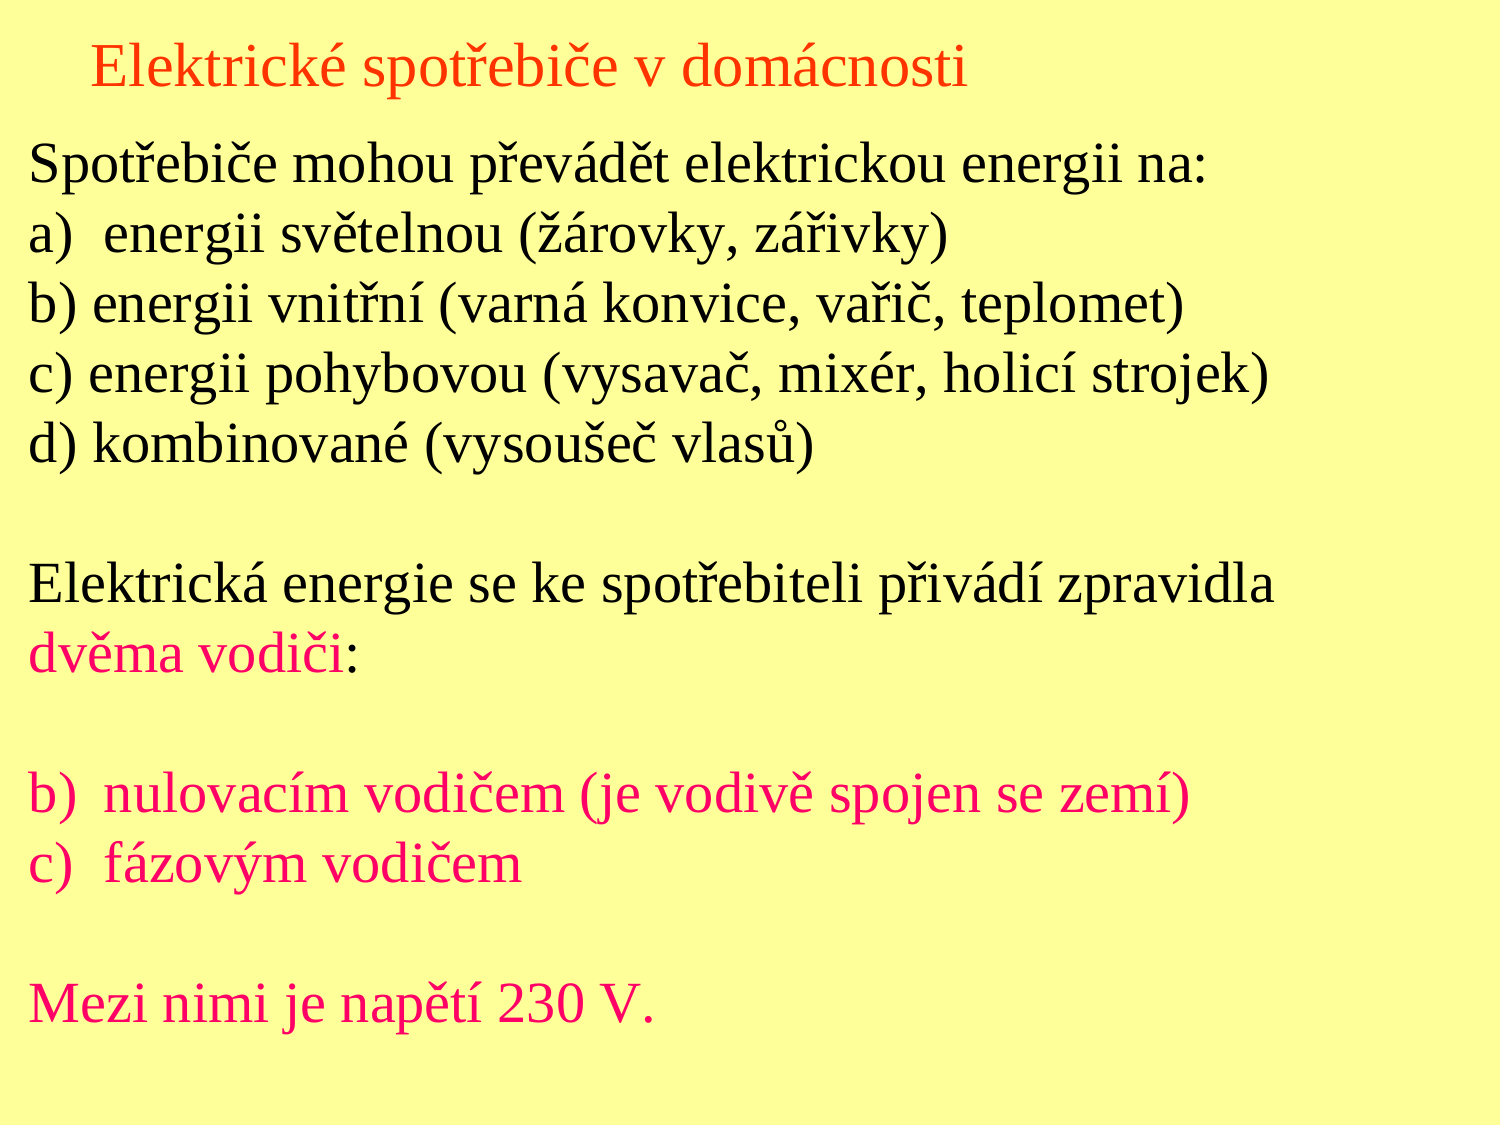

Elektrické spotřebiče v domácnosti
Spotřebiče mohou převádět elektrickou energii na:
energii světelnou (žárovky, zářivky)
b) energii vnitřní (varná konvice, vařič, teplomet)
c) energii pohybovou (vysavač, mixér, holicí strojek)
d) kombinované (vysoušeč vlasů)
Elektrická energie se ke spotřebiteli přivádí zpravidla
dvěma vodiči:
nulovacím vodičem (je vodivě spojen se zemí)
fázovým vodičem
Mezi nimi je napětí 230 V.